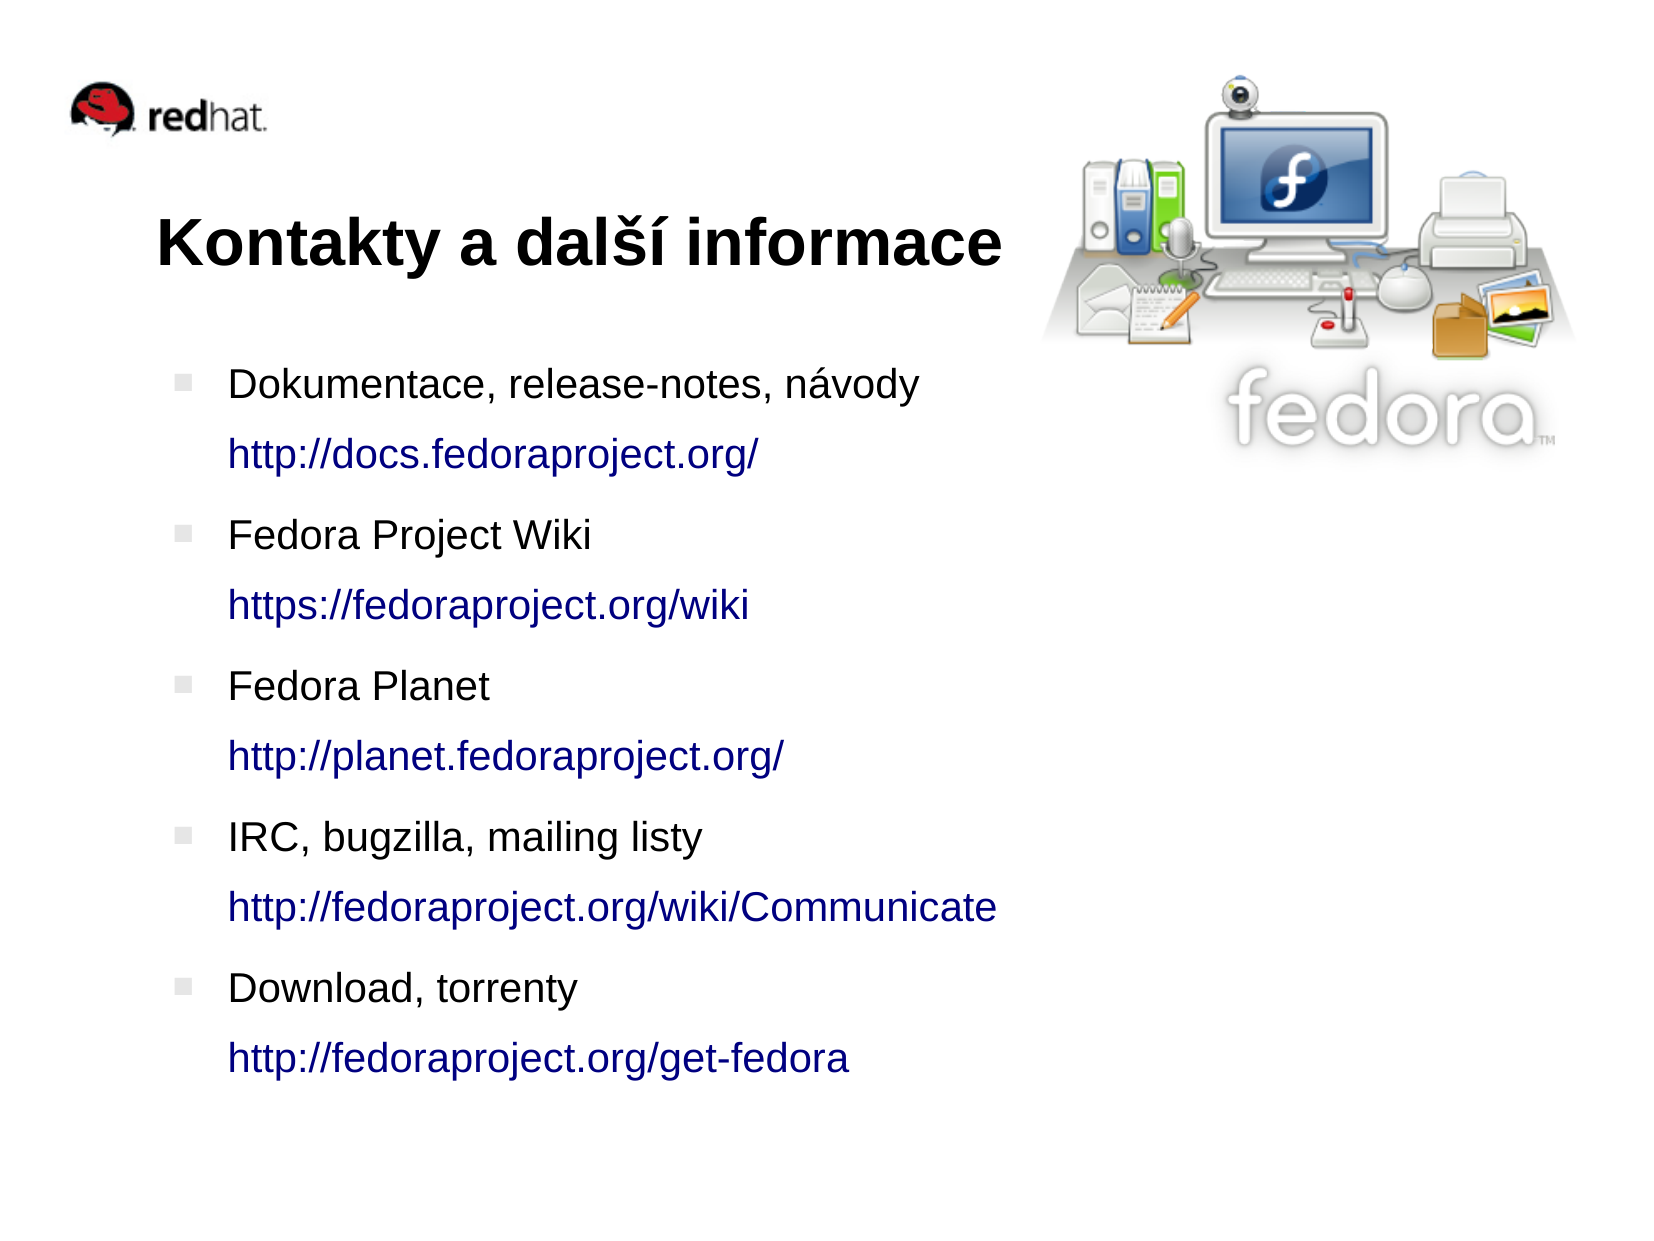

# Kontakty a další informace
Dokumentace, release-notes, návody
http://docs.fedoraproject.org/
Fedora Project Wiki
https://fedoraproject.org/wiki
Fedora Planet
http://planet.fedoraproject.org/
IRC, bugzilla, mailing listy
http://fedoraproject.org/wiki/Communicate
Download, torrenty
http://fedoraproject.org/get-fedora